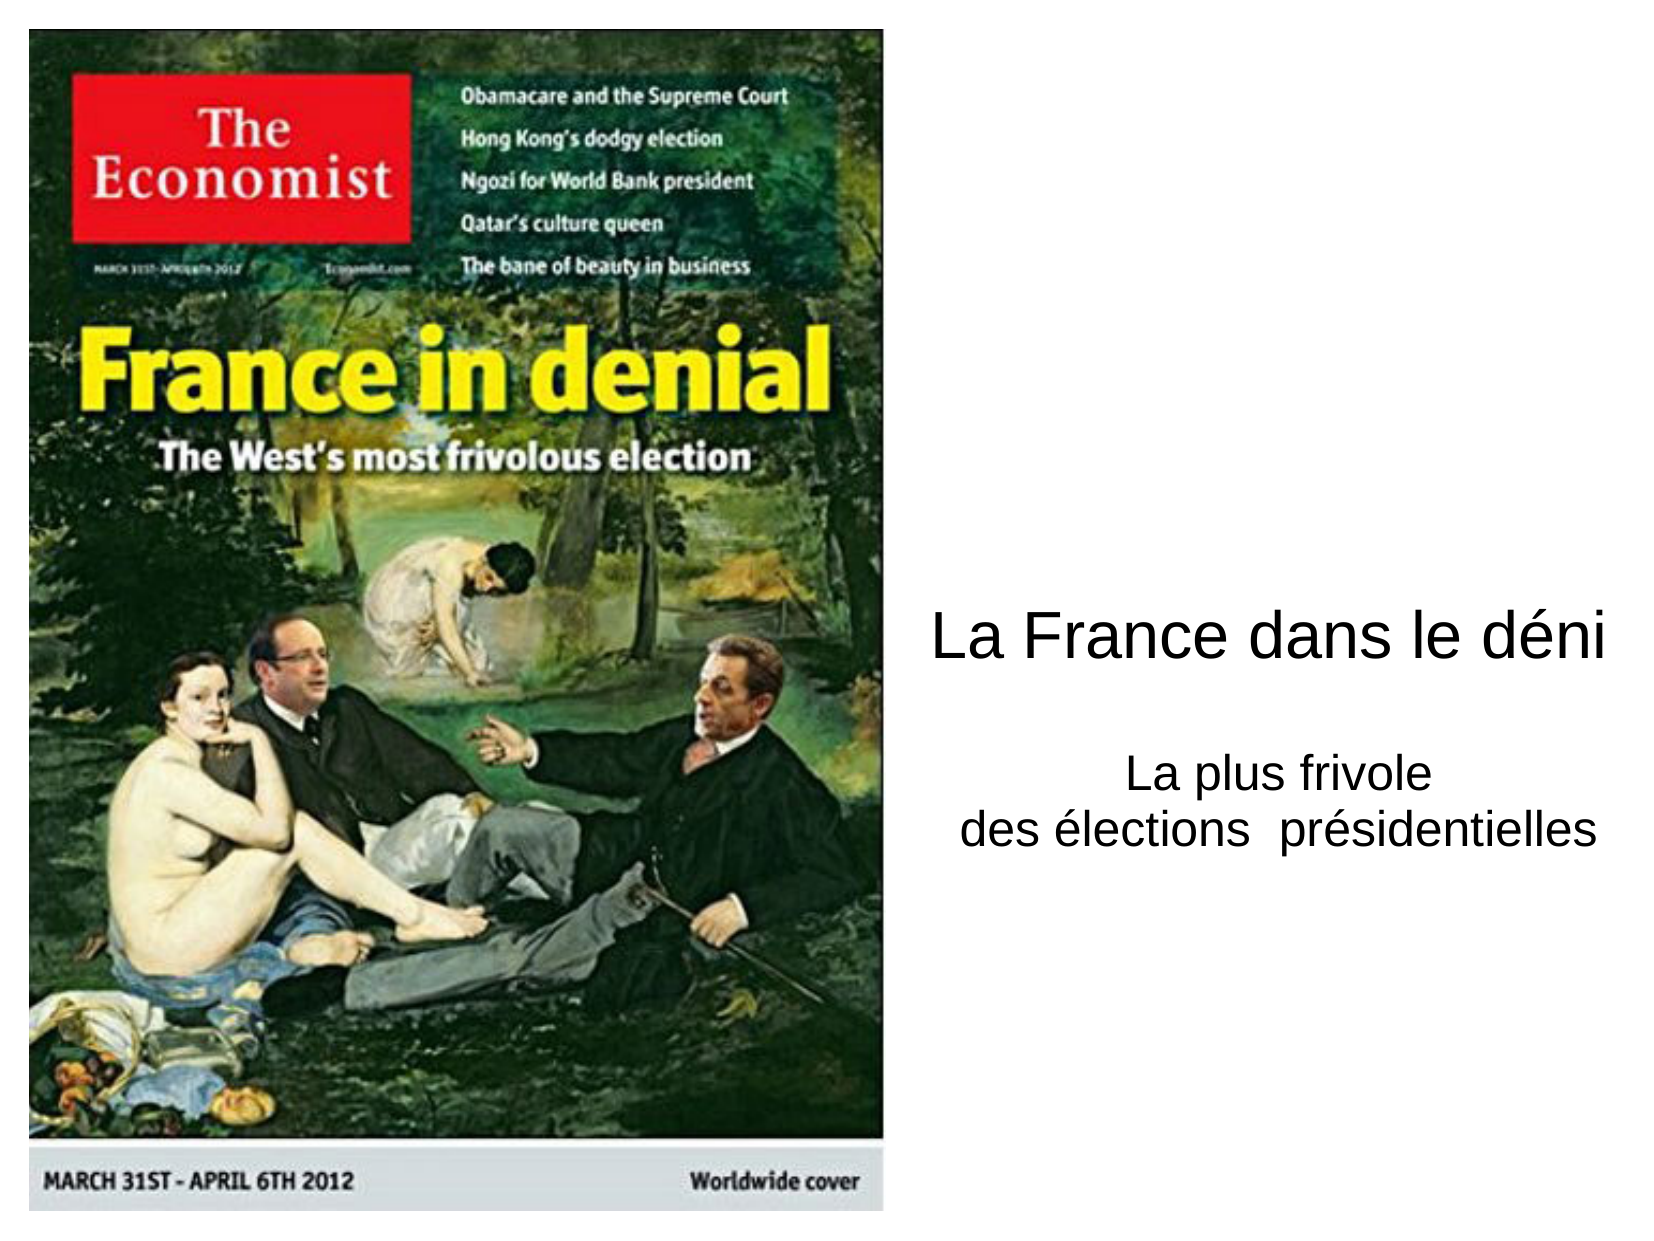

La France dans le déni
La plus frivole
des élections présidentielles